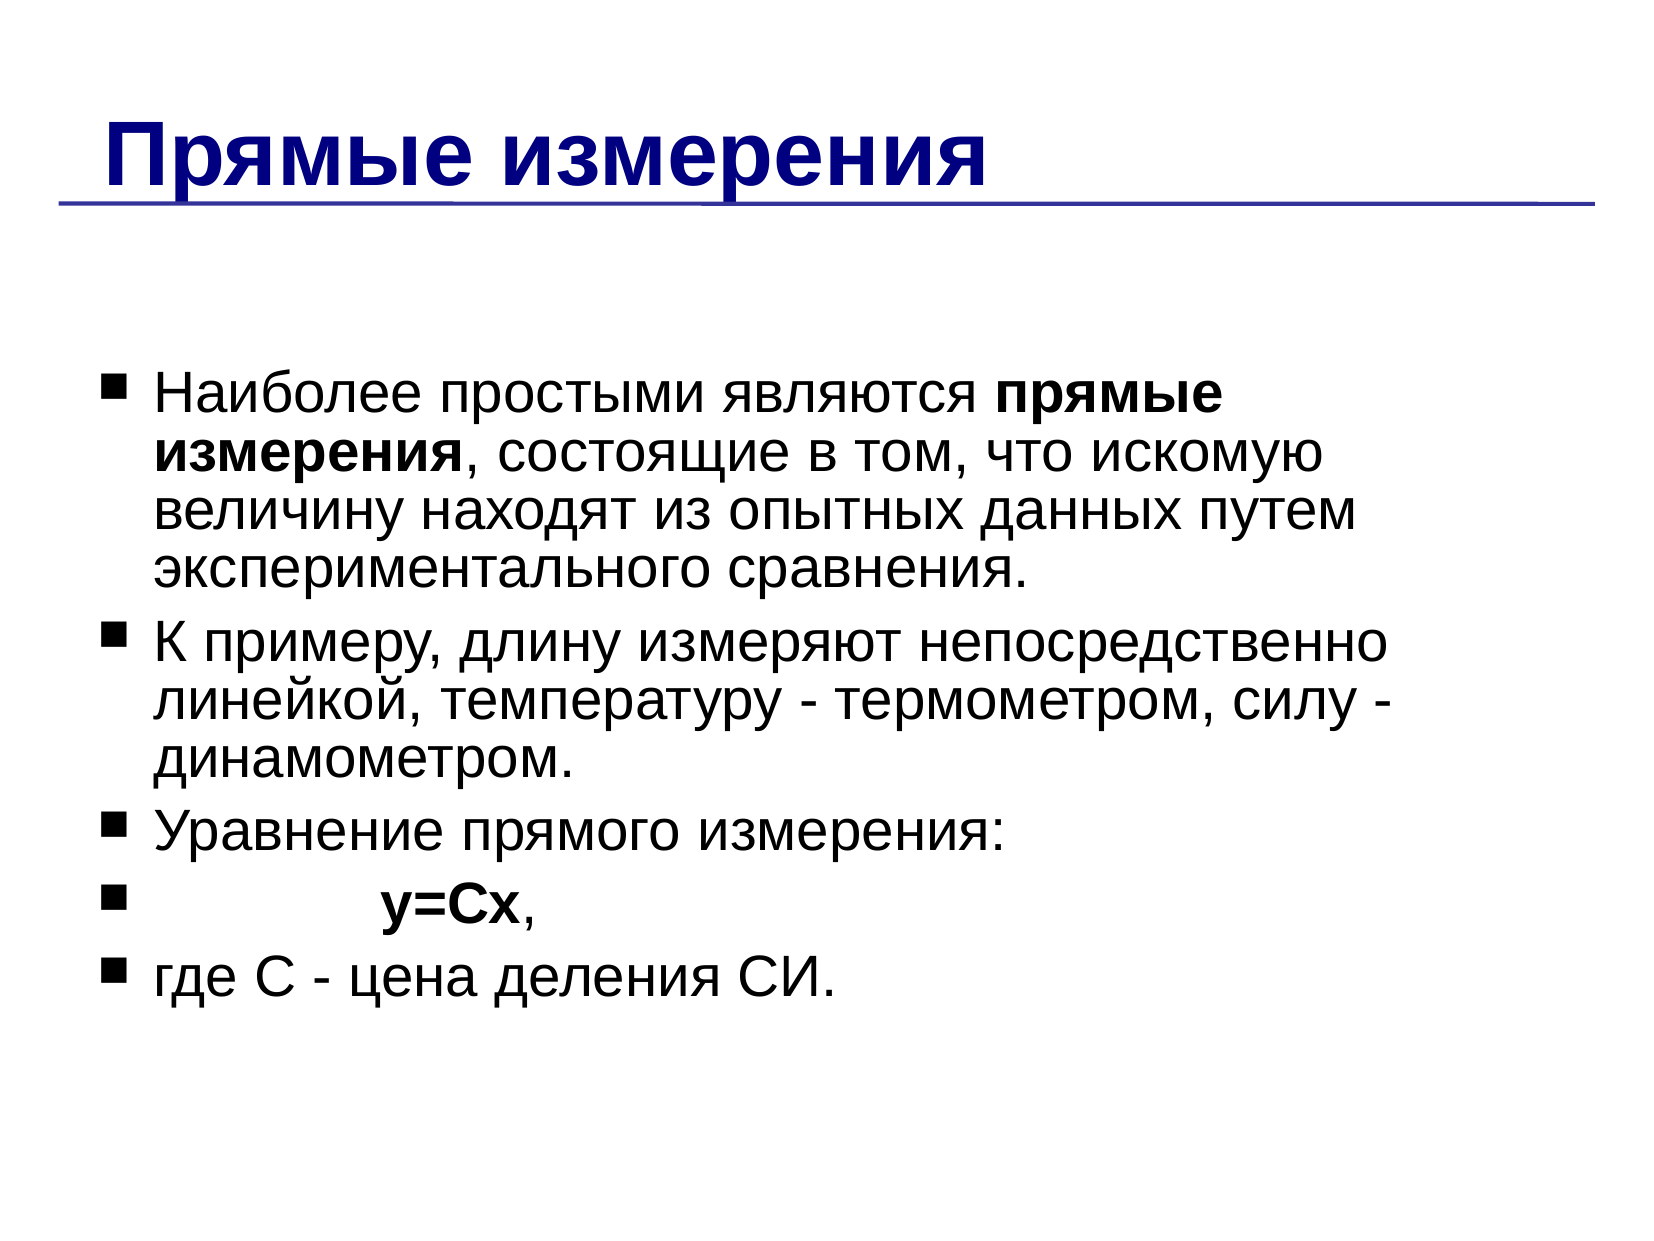

# Прямые измерения
Наиболее простыми являются прямые измерения, состоящие в том, что искомую величину находят из опытных данных путем экспериментального сравнения.
К примеру, длину измеряют непосредственно линейкой, температуру - термометром, силу - динамометром.
Уравнение прямого измерения:
 y=Сx,
где С - цена деления СИ.